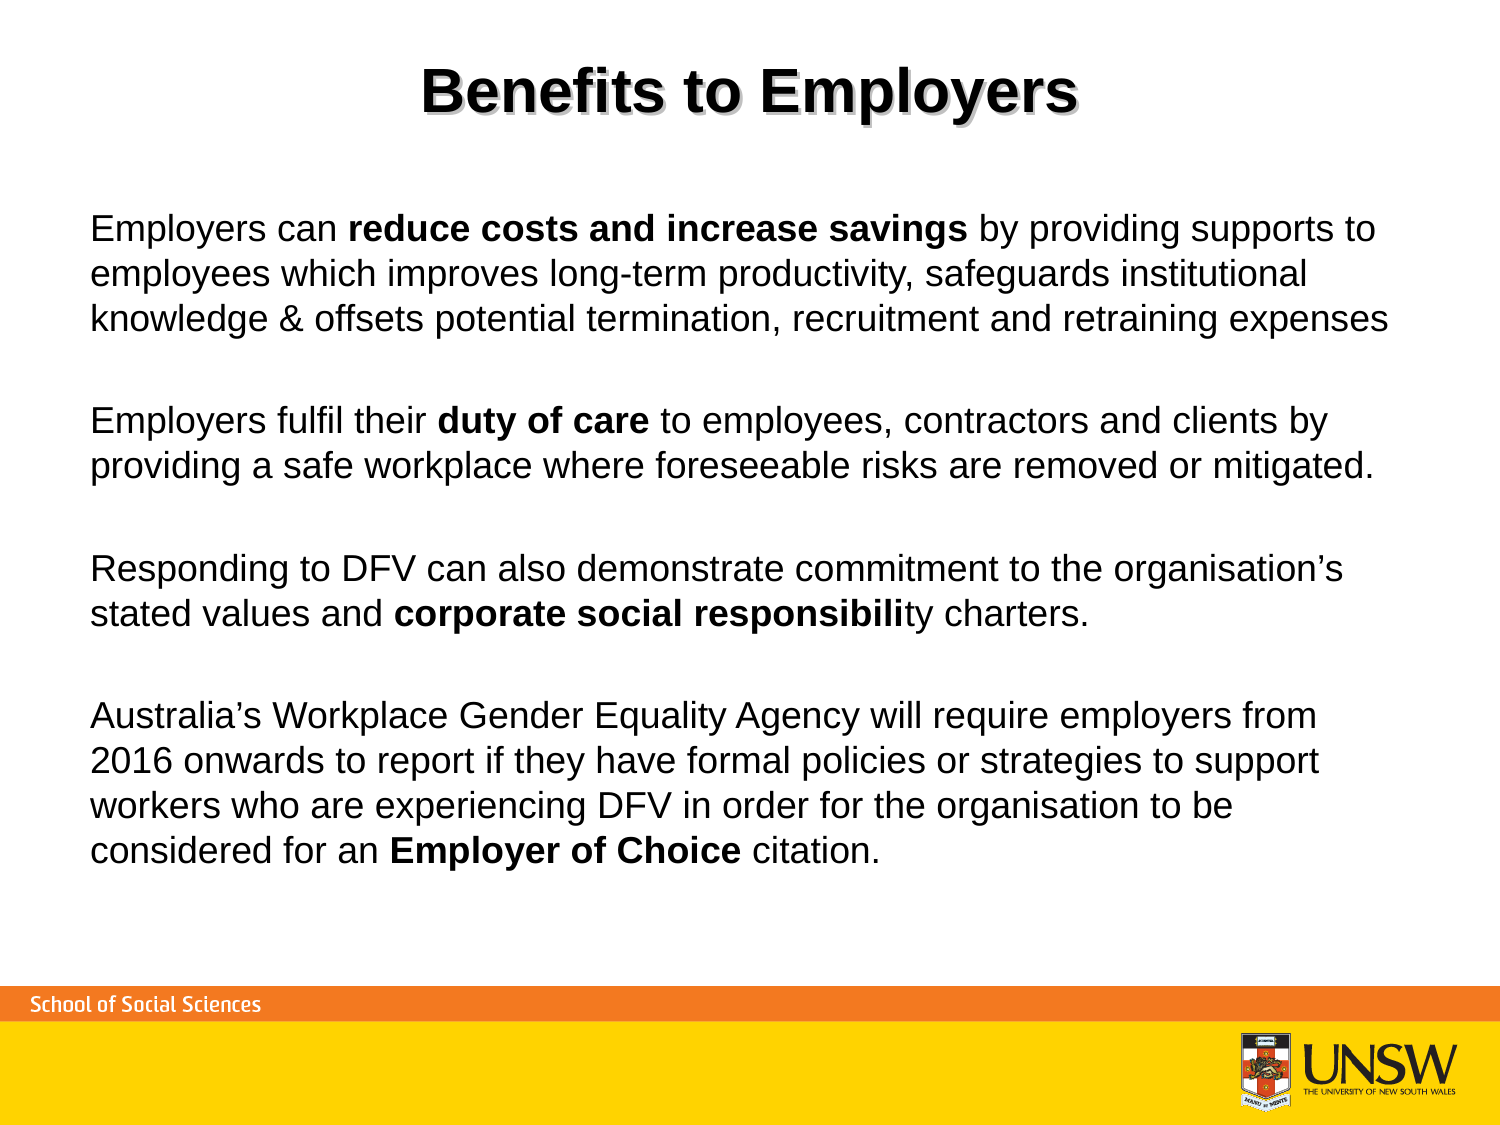

# Benefits to Employers
Employers can reduce costs and increase savings by providing supports to employees which improves long-term productivity, safeguards institutional knowledge & offsets potential termination, recruitment and retraining expenses
Employers fulfil their duty of care to employees, contractors and clients by providing a safe workplace where foreseeable risks are removed or mitigated.
Responding to DFV can also demonstrate commitment to the organisation’s stated values and corporate social responsibility charters.
Australia’s Workplace Gender Equality Agency will require employers from 2016 onwards to report if they have formal policies or strategies to support workers who are experiencing DFV in order for the organisation to be considered for an Employer of Choice citation.